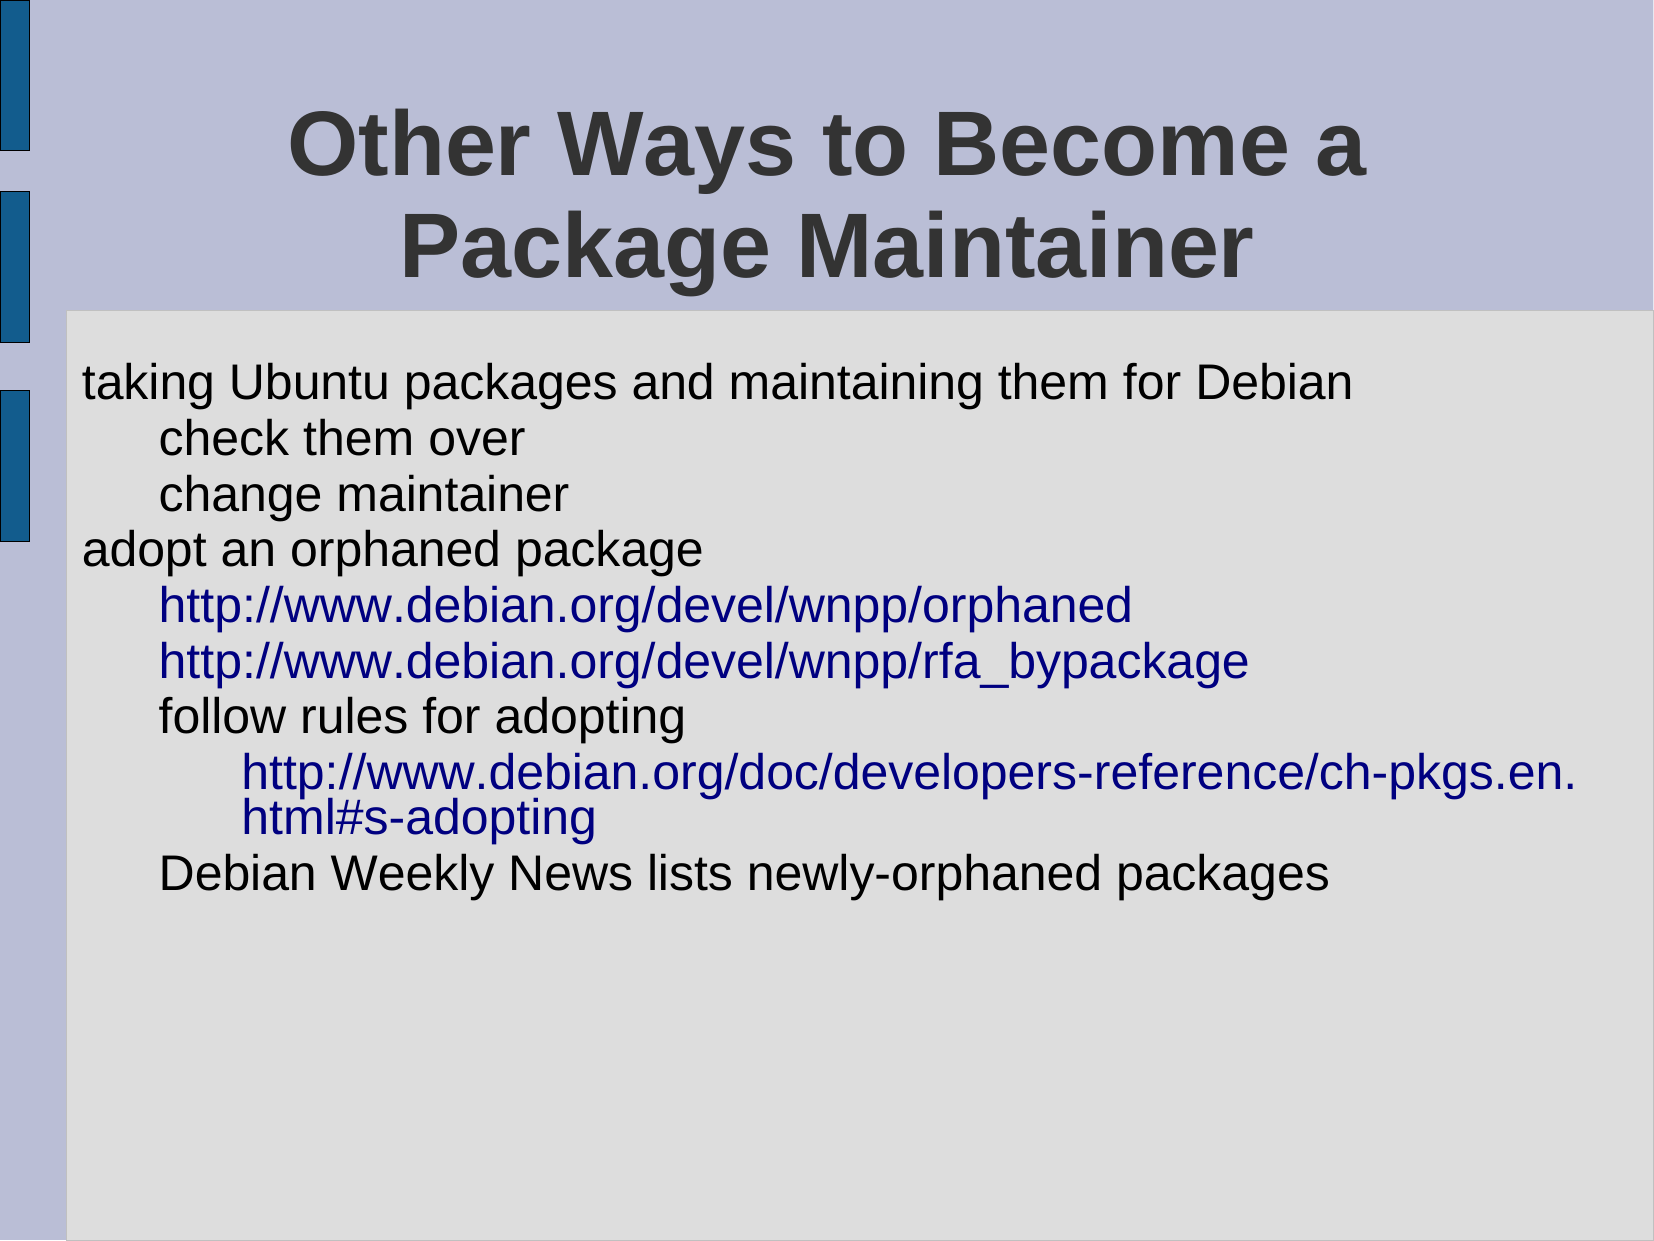

# Other Ways to Become a Package Maintainer
taking Ubuntu packages and maintaining them for Debian
check them over
change maintainer
adopt an orphaned package
http://www.debian.org/devel/wnpp/orphaned
http://www.debian.org/devel/wnpp/rfa_bypackage
follow rules for adopting
http://www.debian.org/doc/developers-reference/ch-pkgs.en.html#s-adopting
Debian Weekly News lists newly-orphaned packages